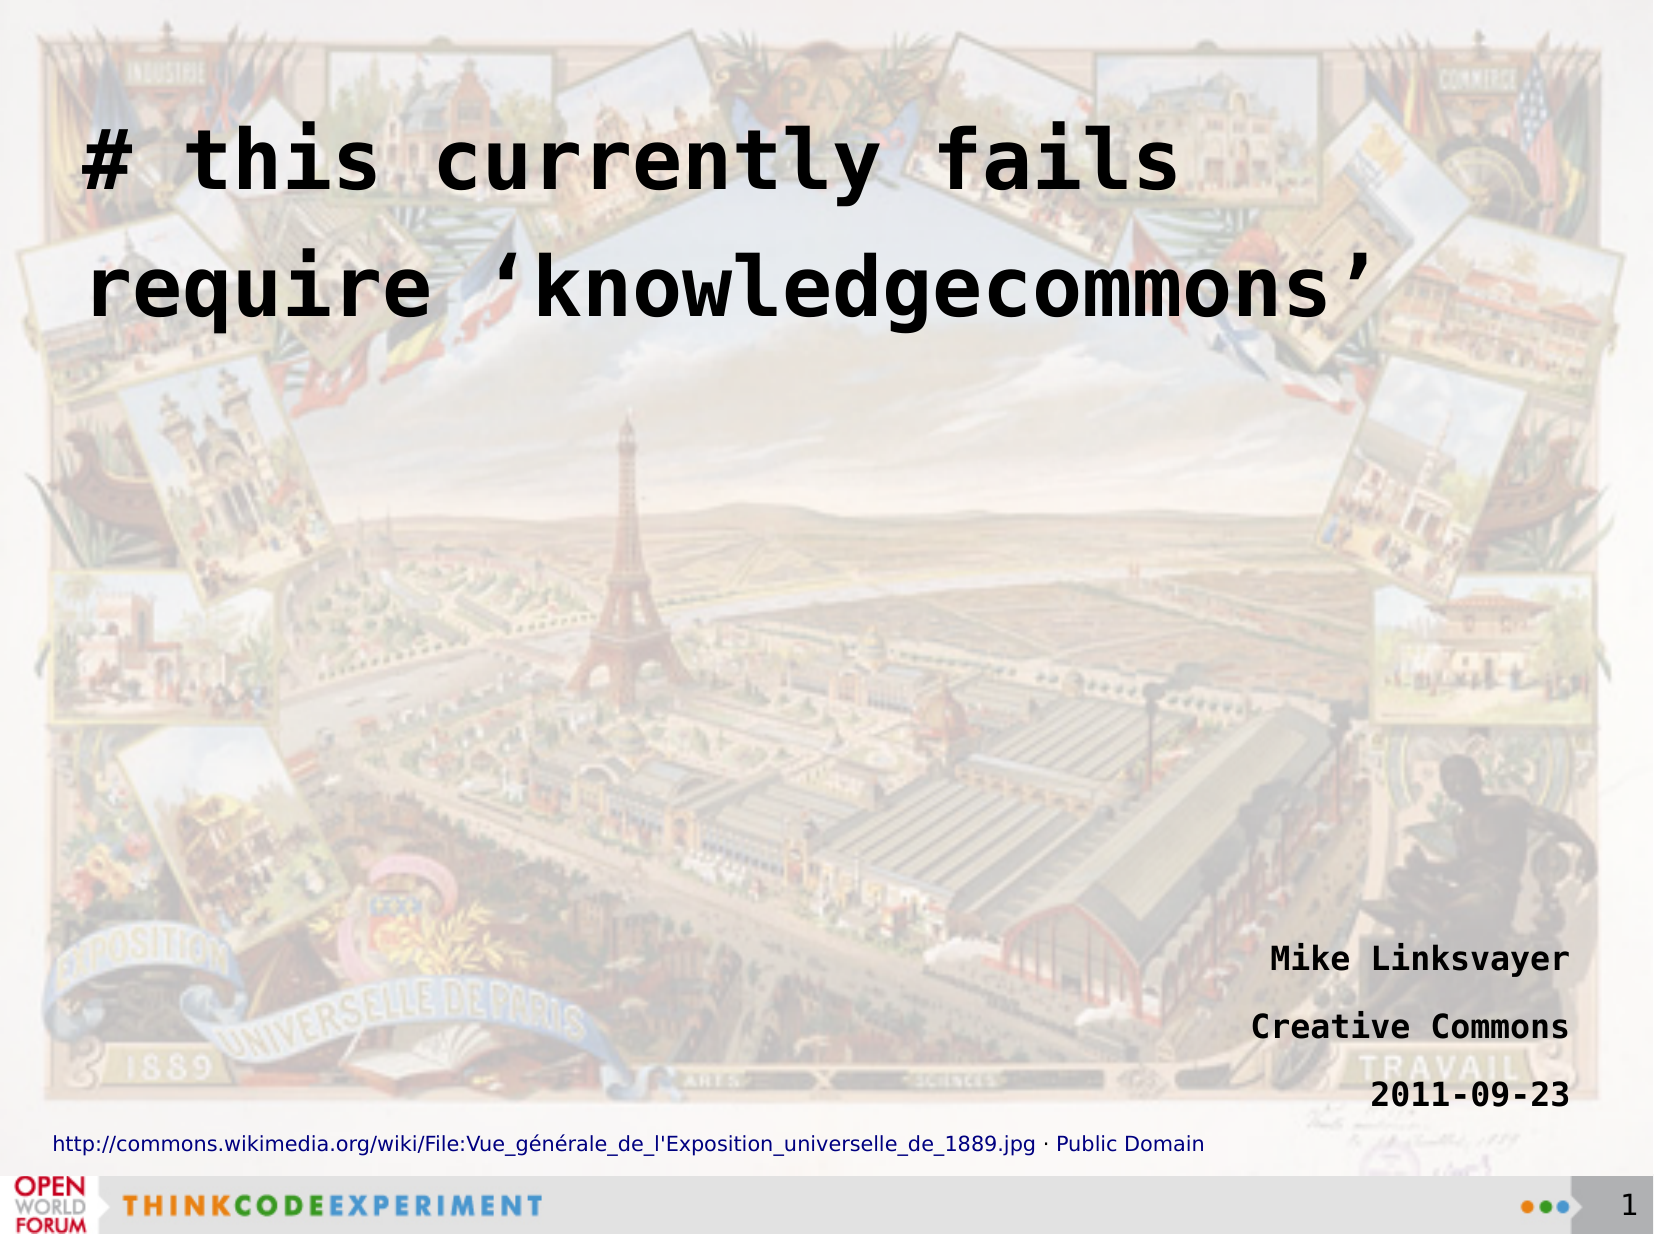

# # this currently fails
require ‘knowledgecommons’
Mike Linksvayer
Creative Commons
2011-09-23
http://commons.wikimedia.org/wiki/File:Vue_générale_de_l'Exposition_universelle_de_1889.jpg · Public Domain